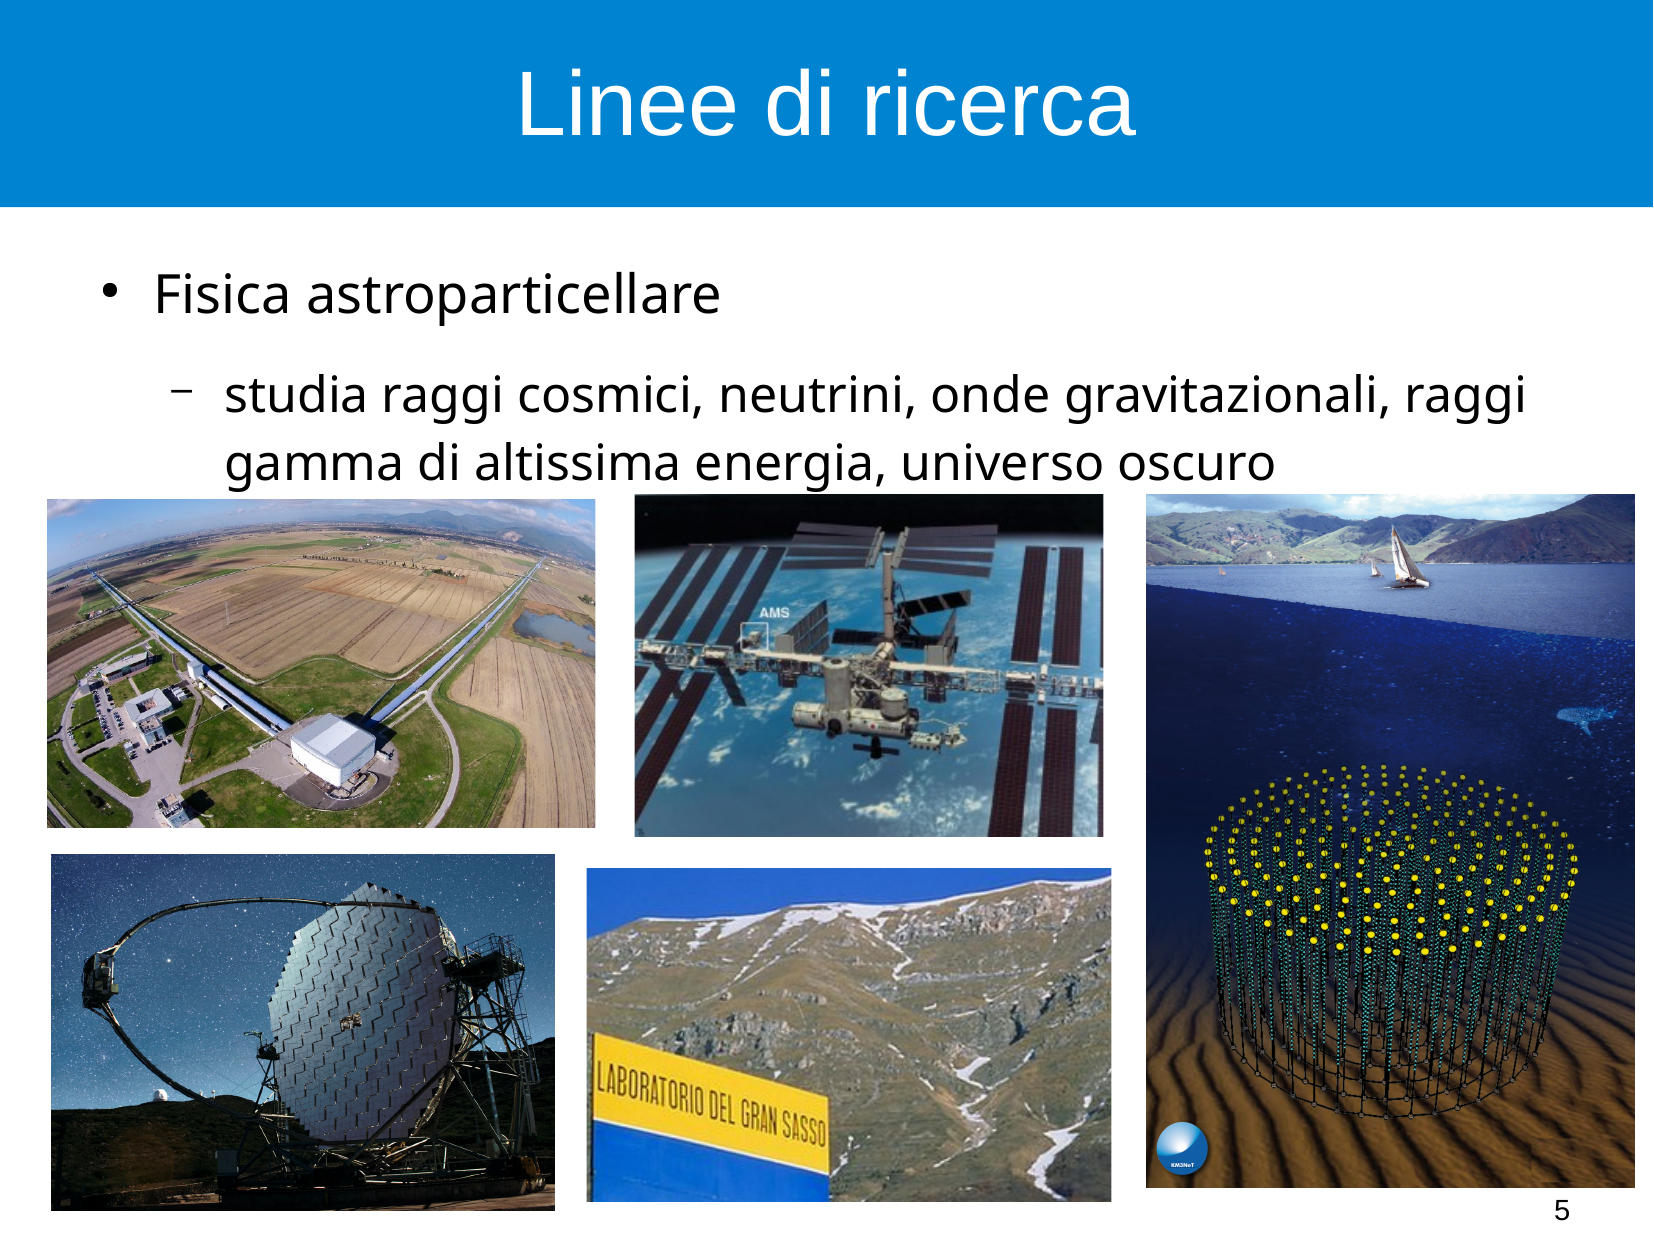

# Linee di ricerca
Fisica astroparticellare
studia raggi cosmici, neutrini, onde gravitazionali, raggi gamma di altissima energia, universo oscuro
5